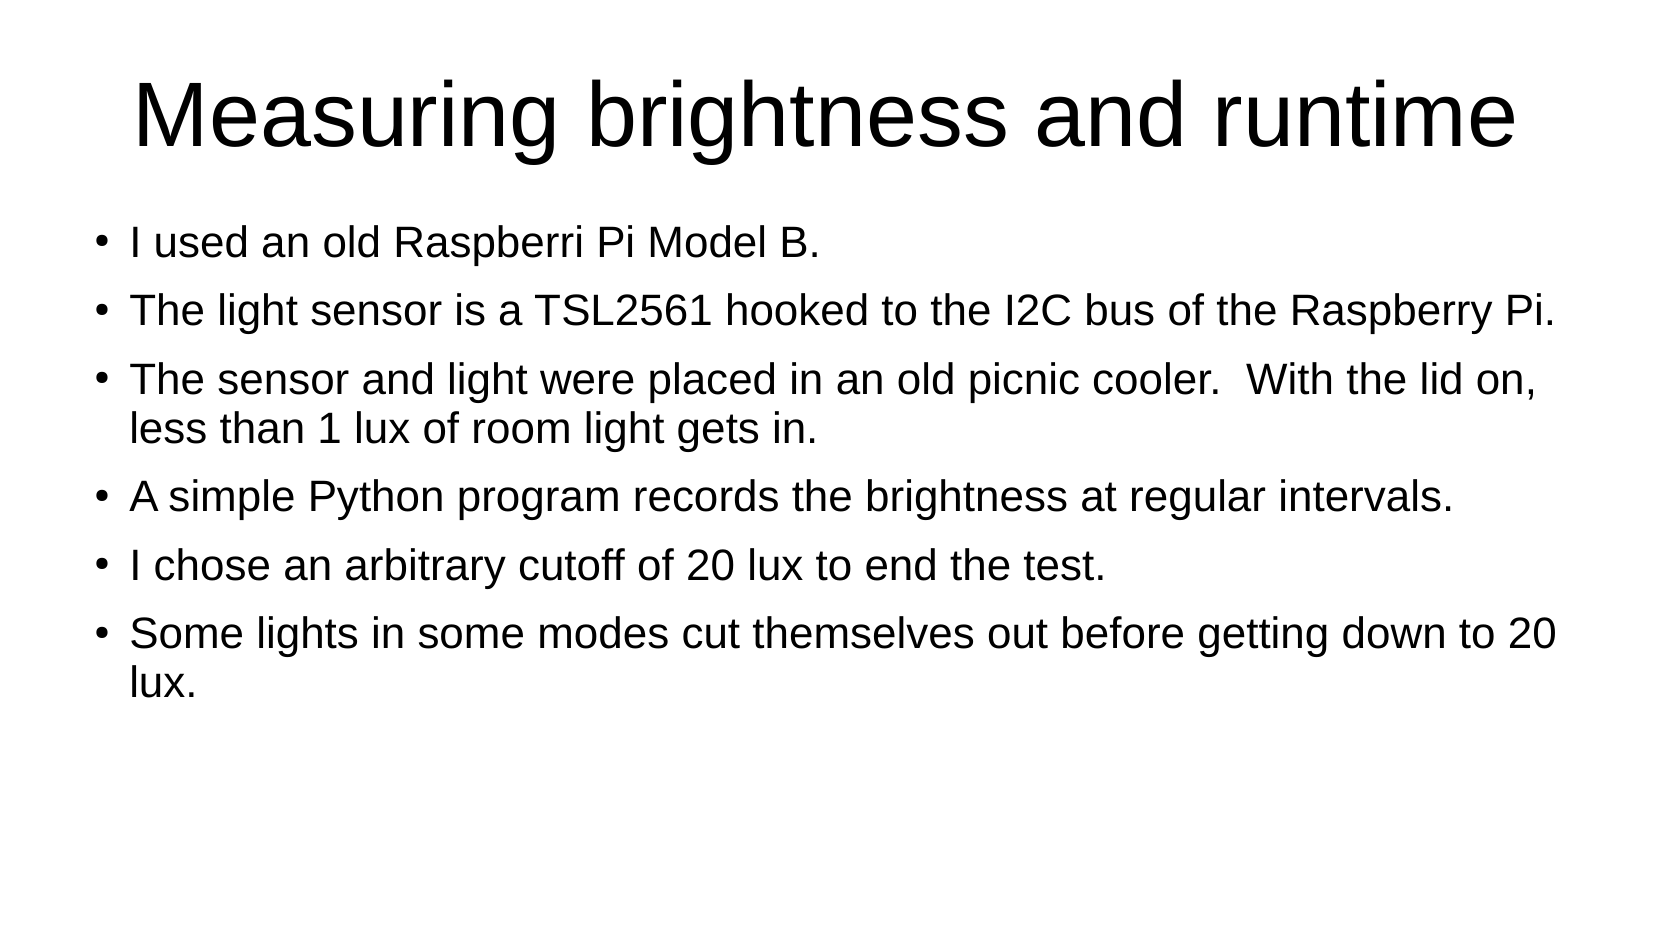

# Measuring brightness and runtime
I used an old Raspberri Pi Model B.
The light sensor is a TSL2561 hooked to the I2C bus of the Raspberry Pi.
The sensor and light were placed in an old picnic cooler. With the lid on, less than 1 lux of room light gets in.
A simple Python program records the brightness at regular intervals.
I chose an arbitrary cutoff of 20 lux to end the test.
Some lights in some modes cut themselves out before getting down to 20 lux.